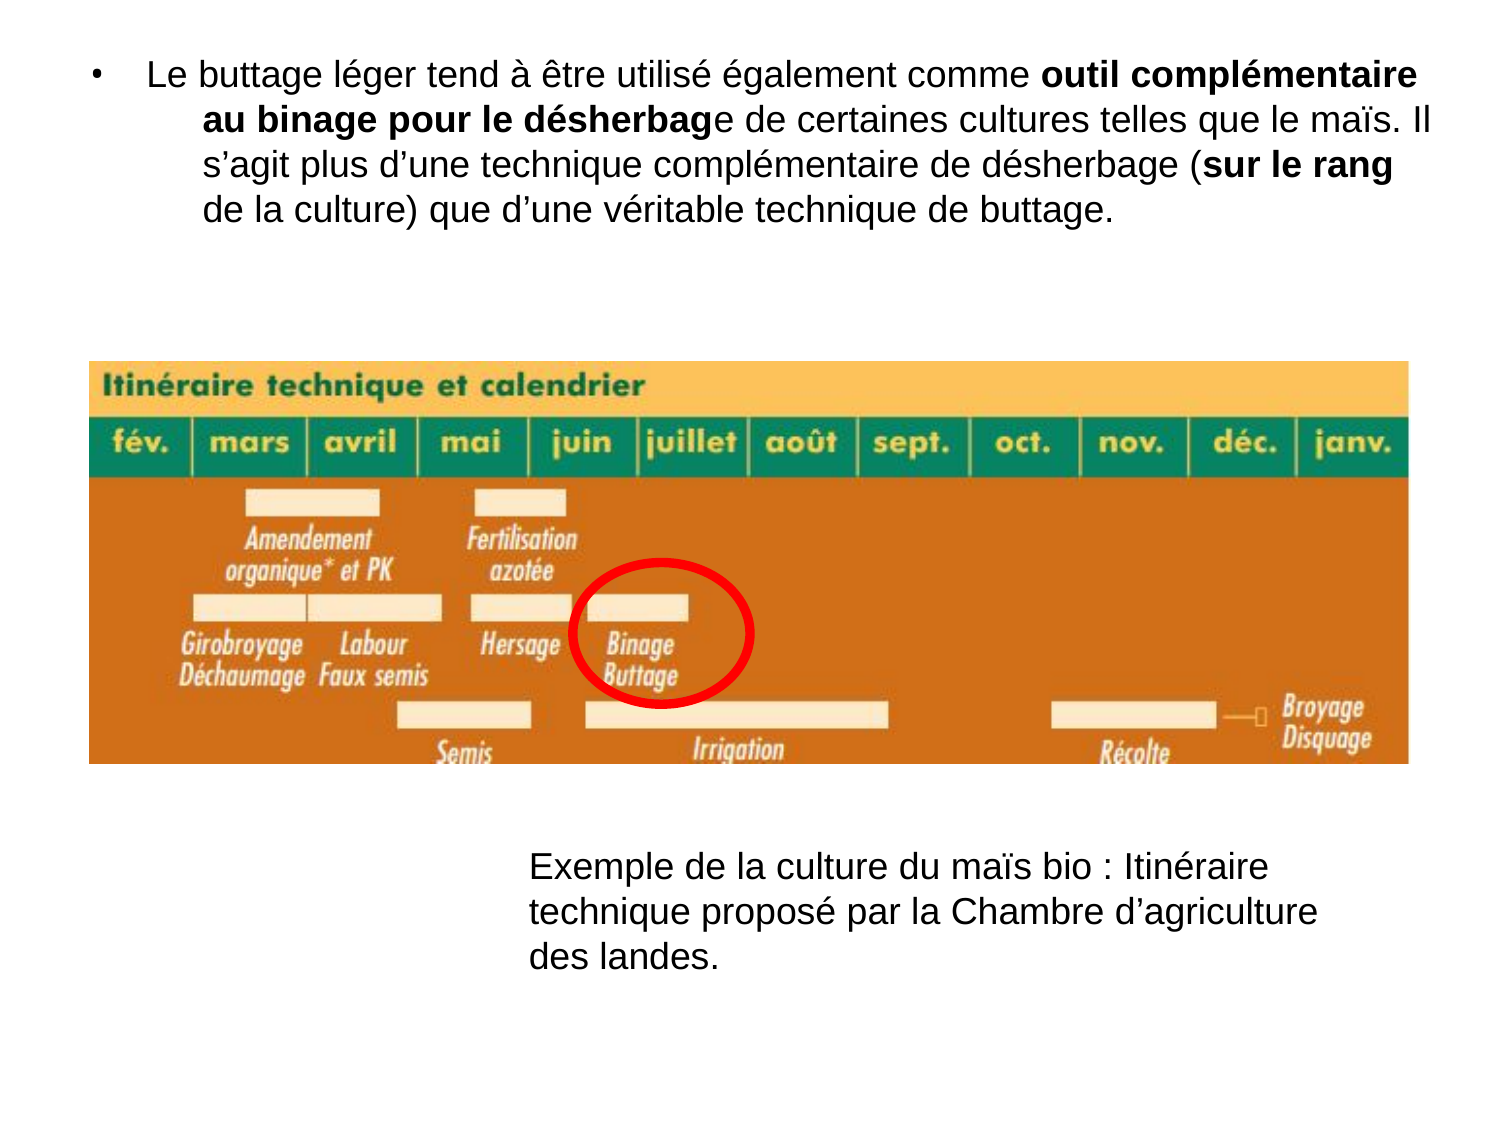

# Le buttage léger tend à être utilisé également comme outil complémentaire au binage pour le désherbage de certaines cultures telles que le maïs. Il s’agit plus d’une technique complémentaire de désherbage (sur le rang de la culture) que d’une véritable technique de buttage.
Exemple de la culture du maïs bio : Itinéraire technique proposé par la Chambre d’agriculture des landes.